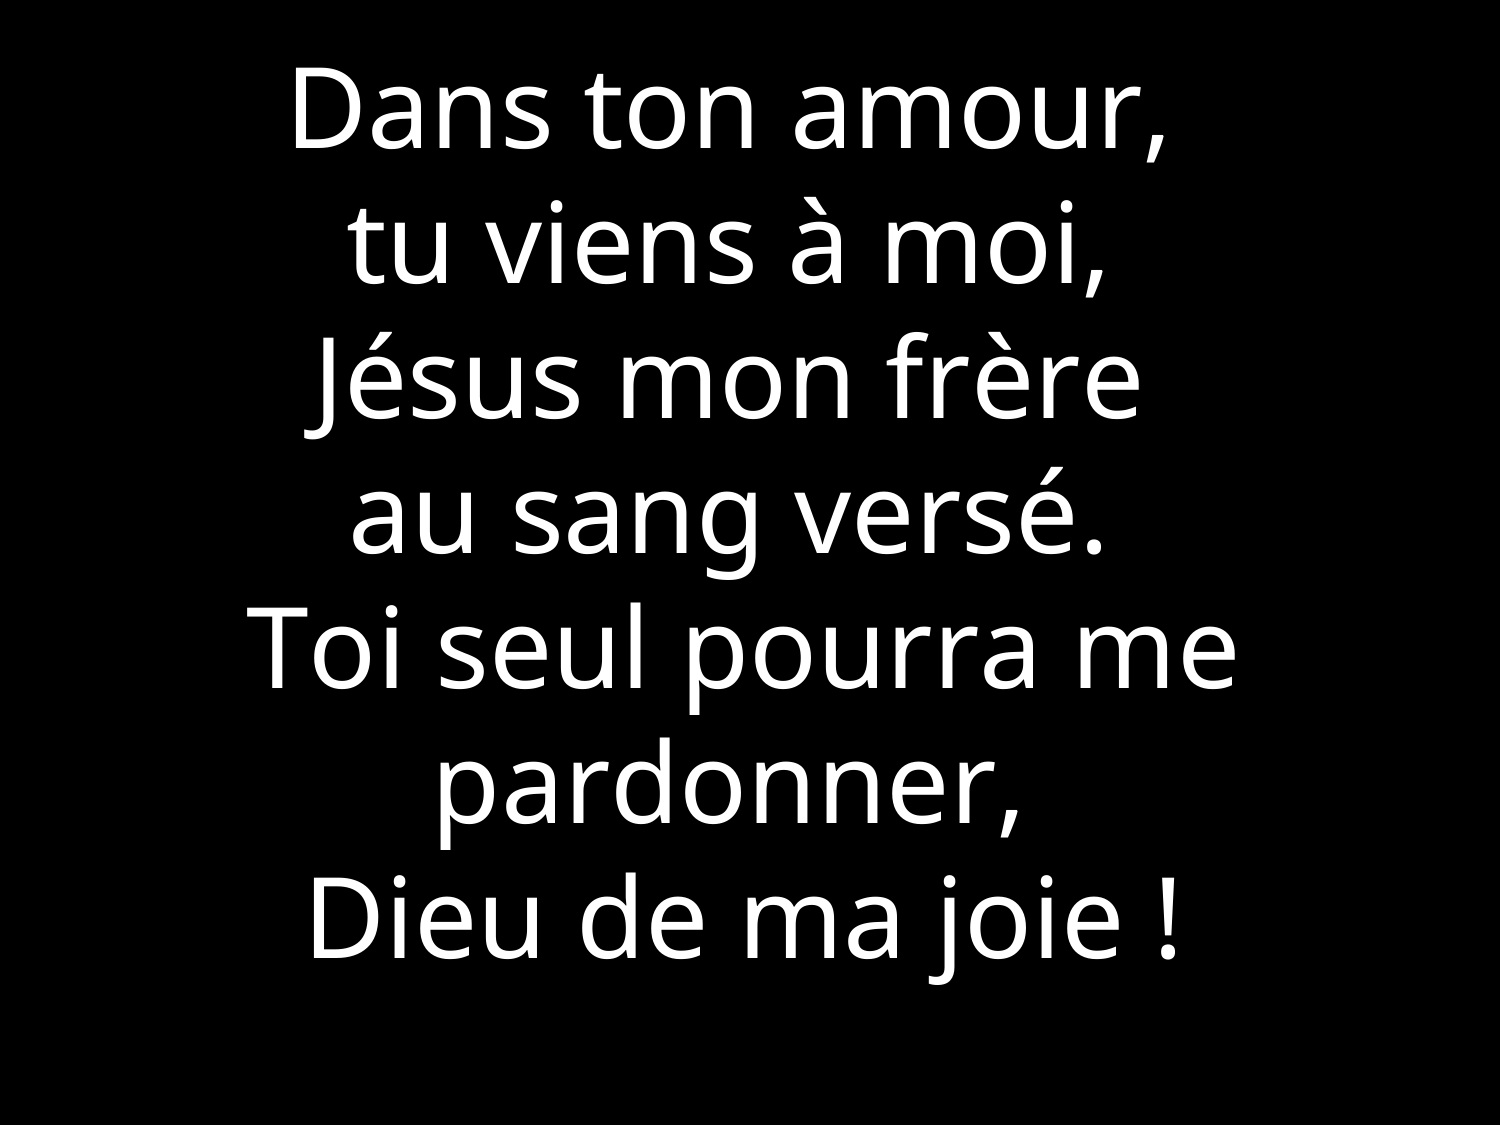

Dans ton amour,
tu viens à moi,
Jésus mon frère
au sang versé.
Toi seul pourra me pardonner,
Dieu de ma joie !